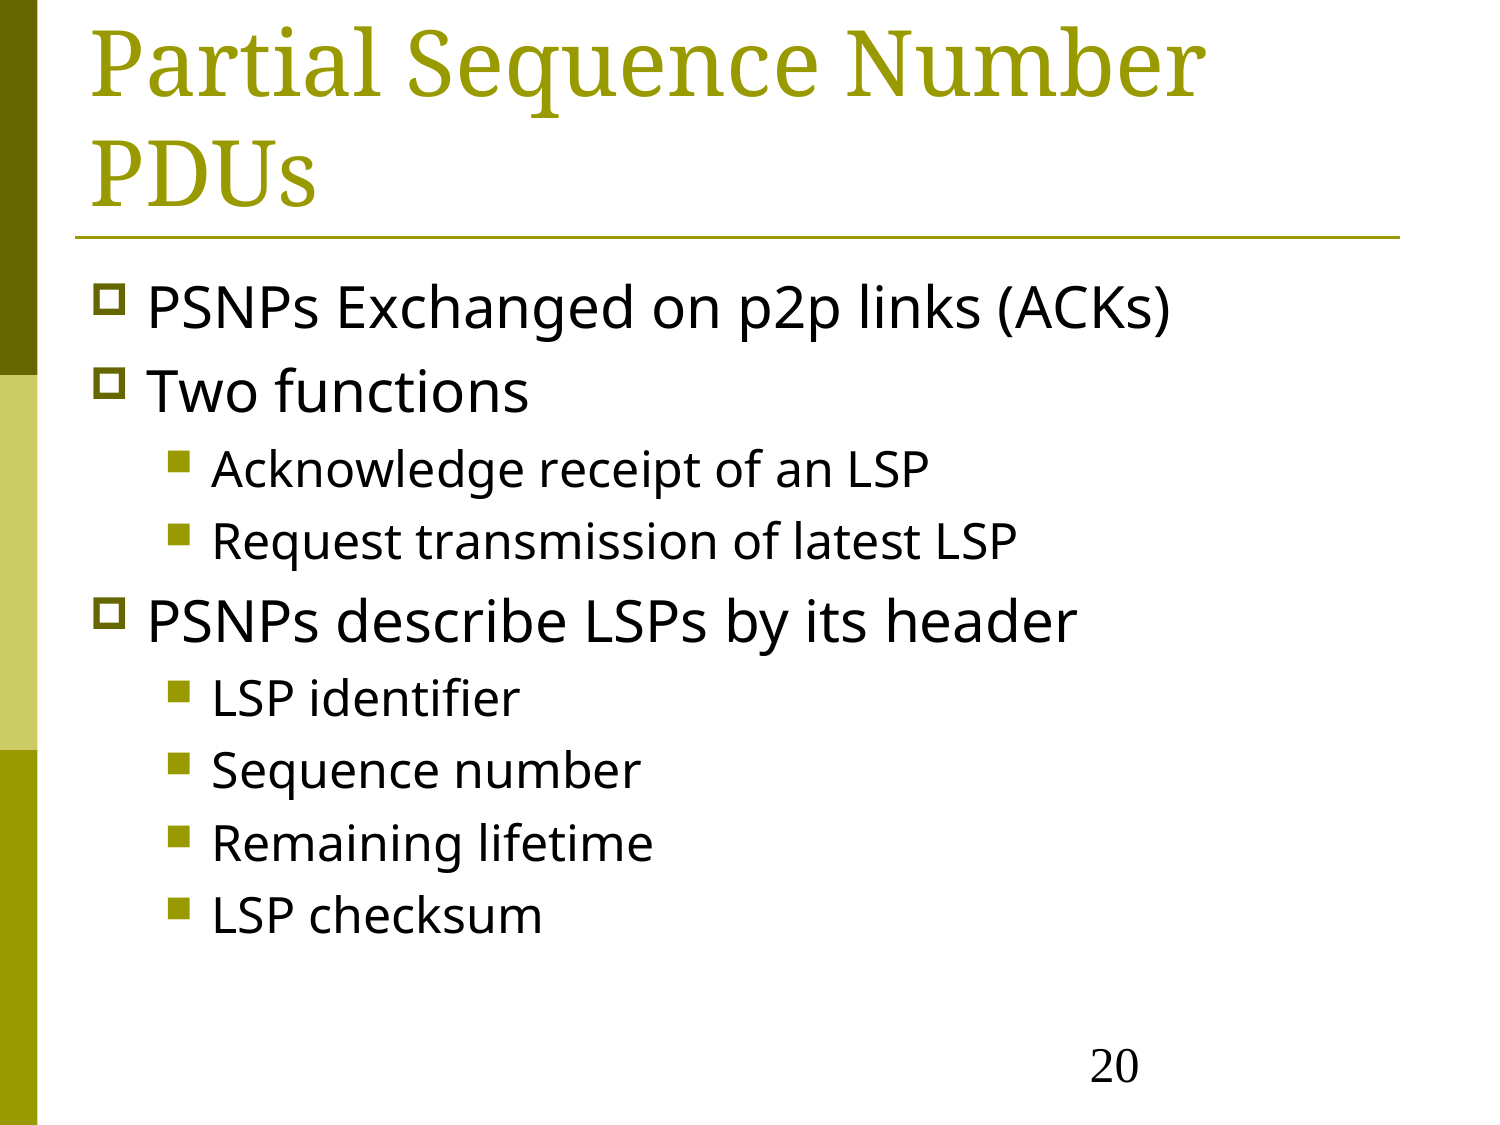

# Partial Sequence Number PDUs
PSNPs Exchanged on p2p links (ACKs)
Two functions
Acknowledge receipt of an LSP
Request transmission of latest LSP
PSNPs describe LSPs by its header
LSP identifier
Sequence number
Remaining lifetime
LSP checksum
20